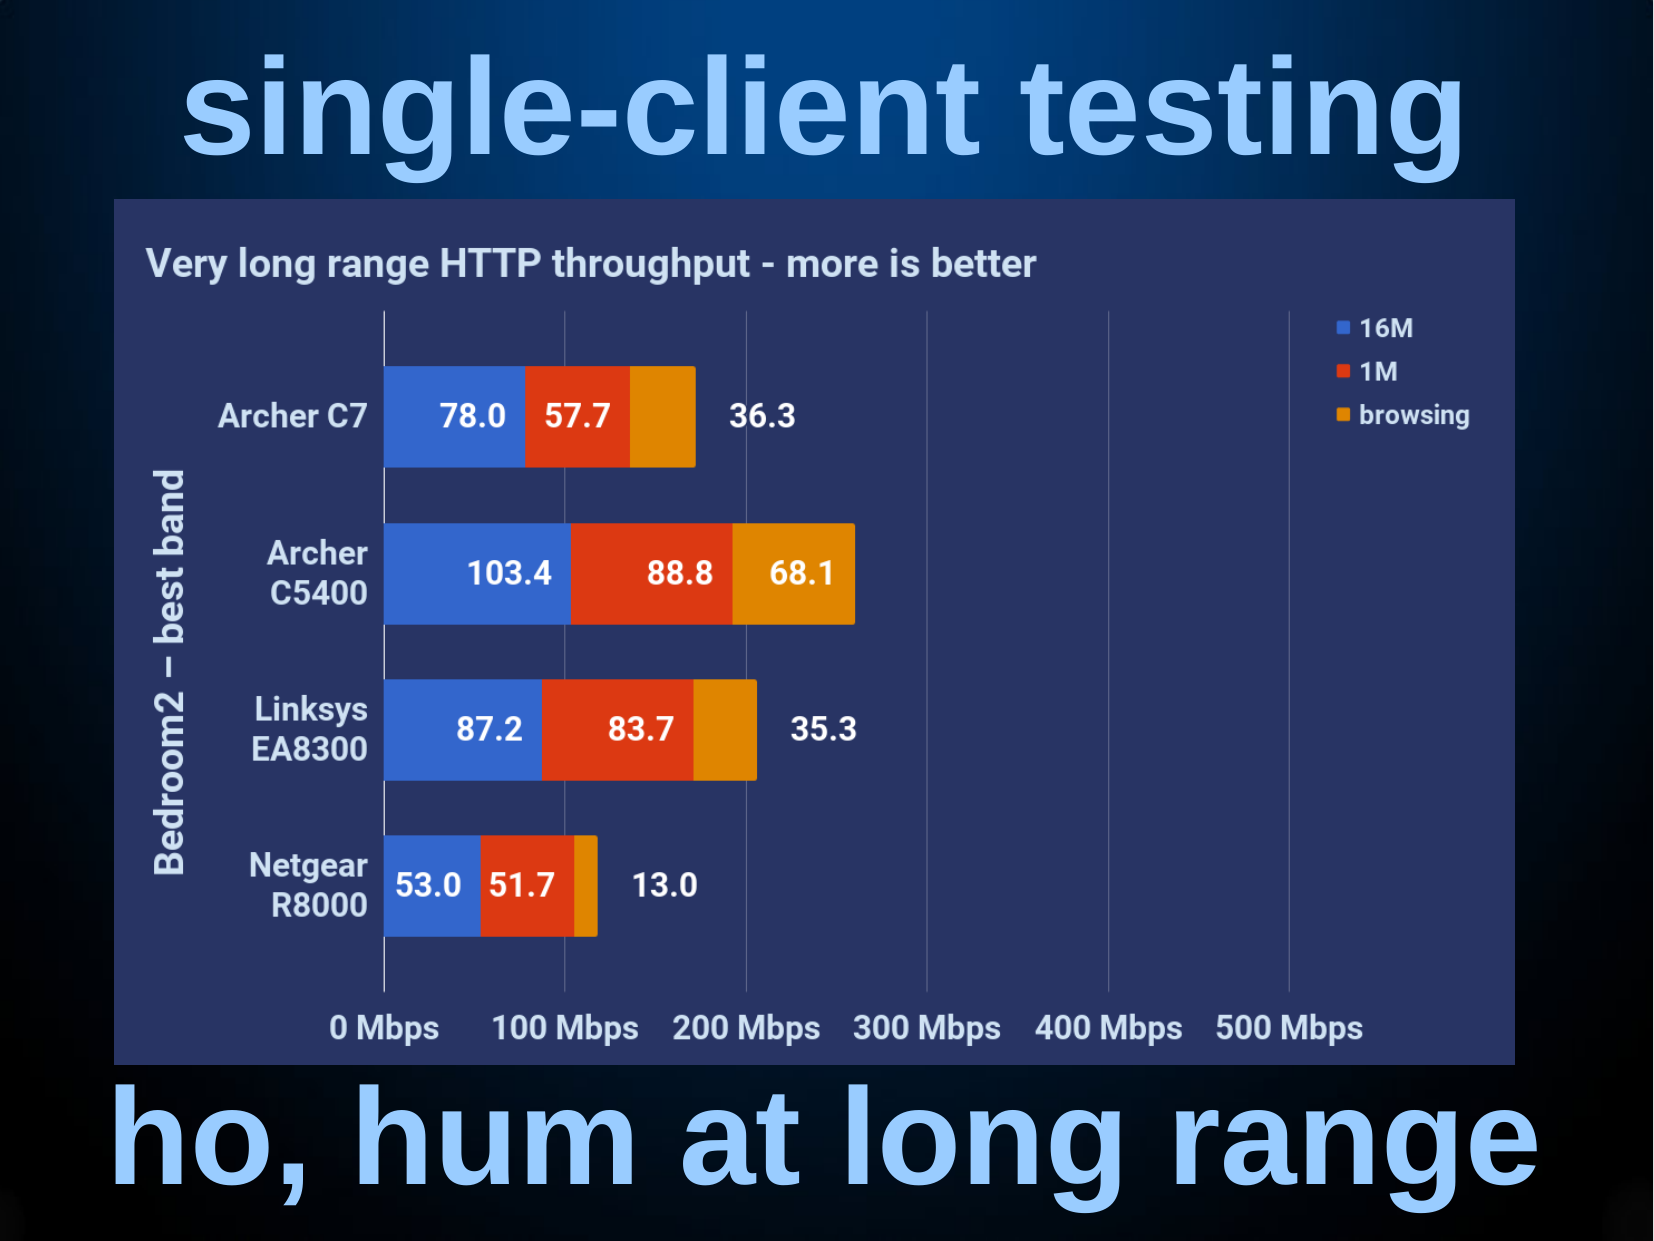

# single-client testing
ho, hum at long range